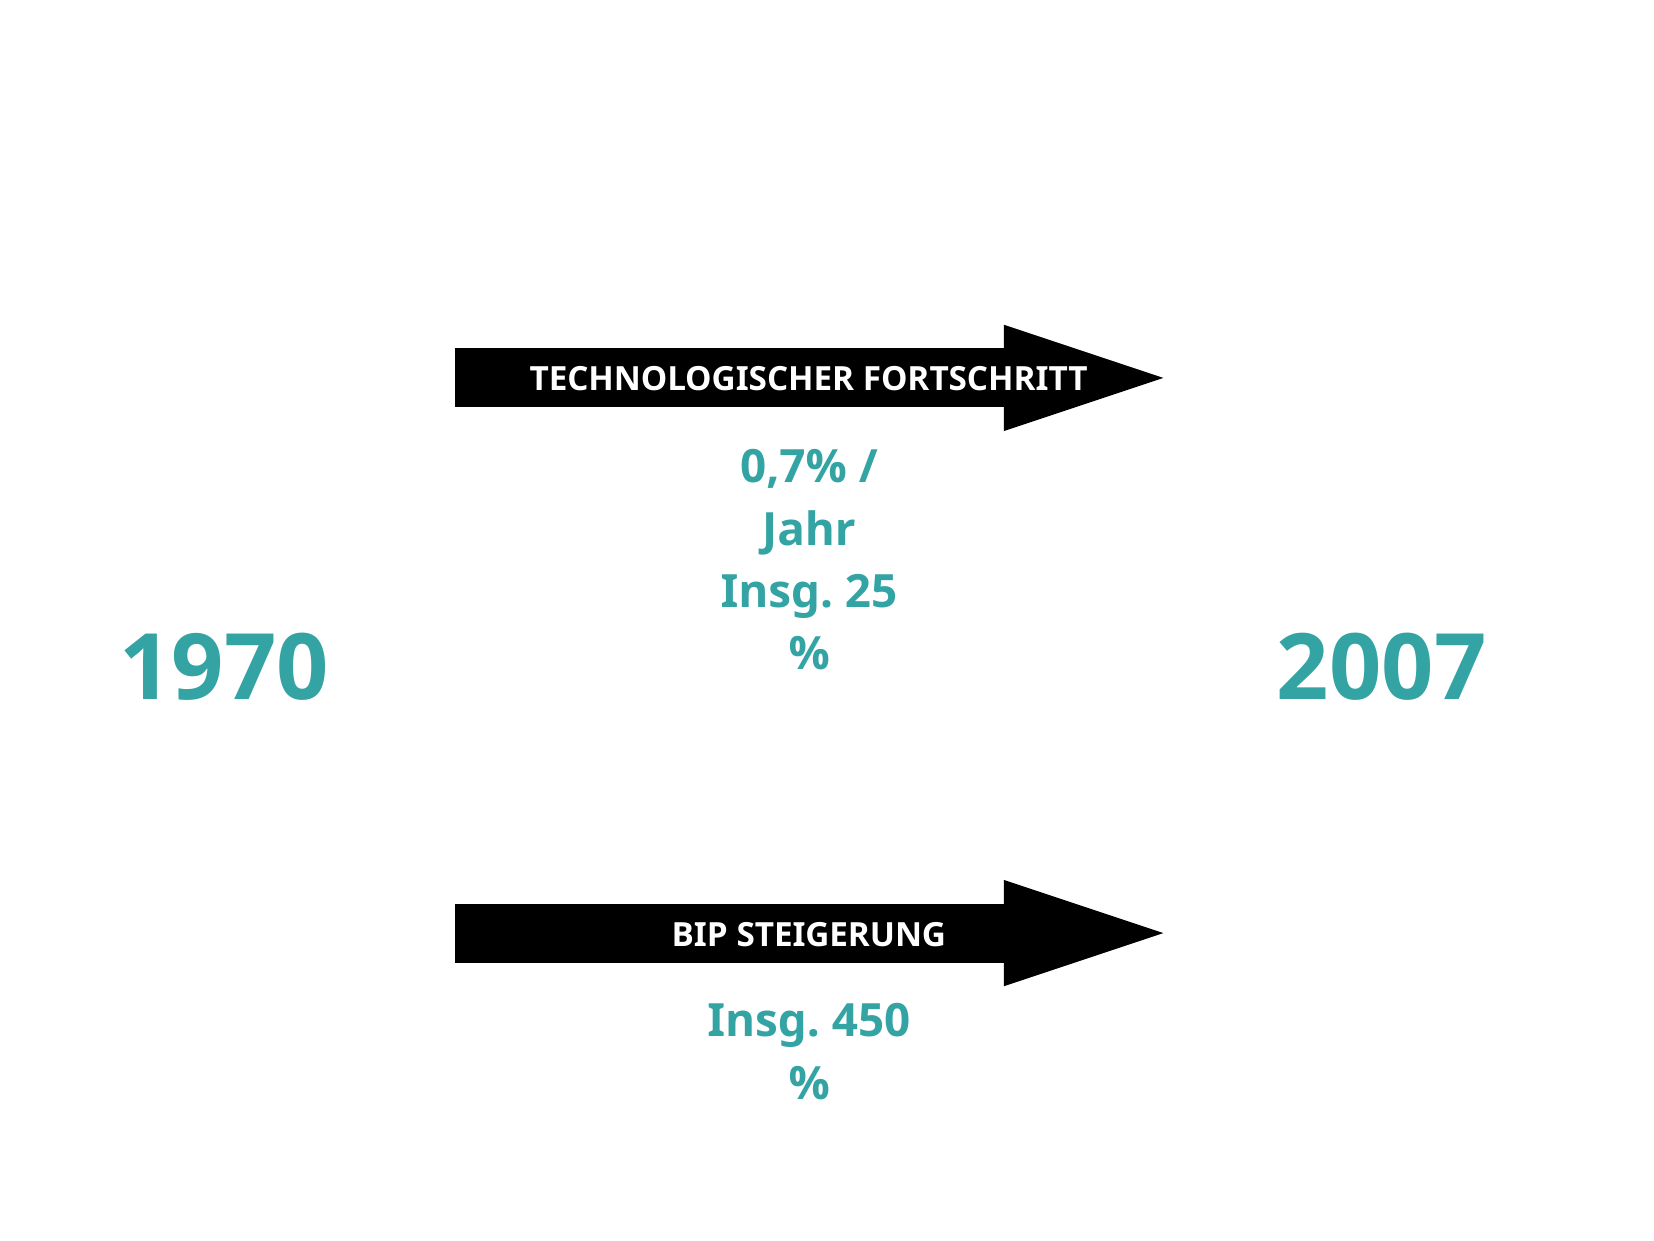

TECHNOLOGISCHER FORTSCHRITT
0,7% / Jahr
Insg. 25 %
2007
# 1970
BIP STEIGERUNG
Insg. 450 %